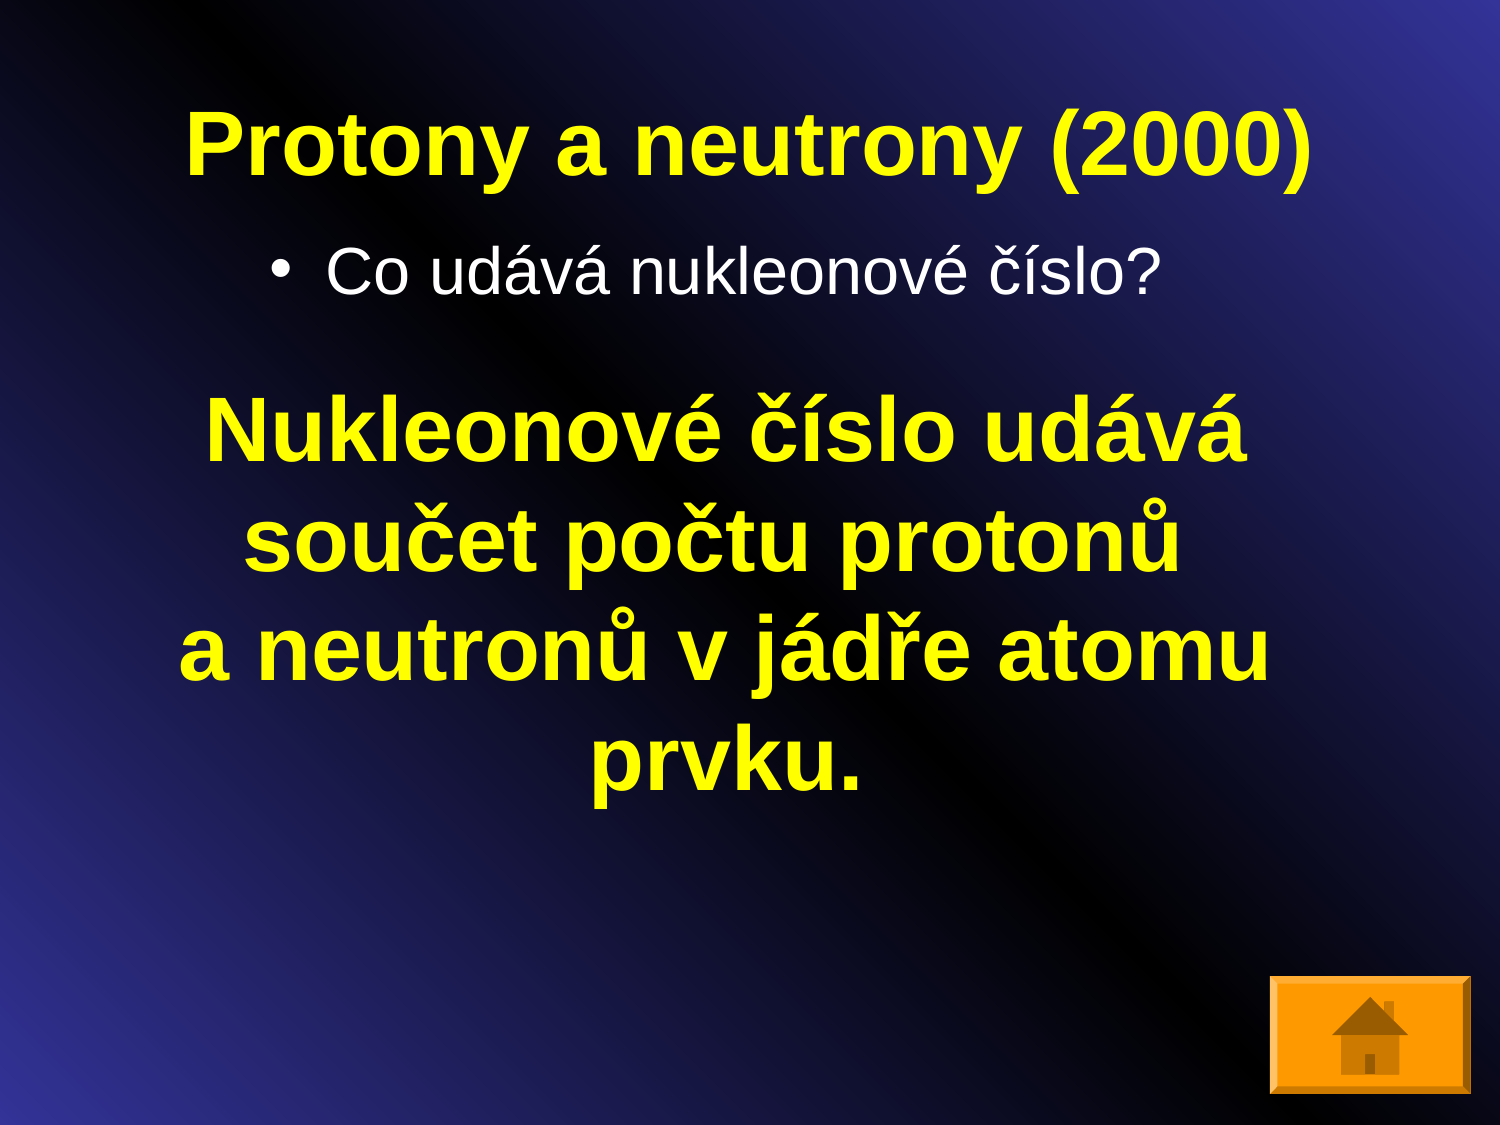

# Protony a neutrony (2000)
Co udává nukleonové číslo?
Nukleonové číslo udává součet počtu protonů
a neutronů v jádře atomu prvku.